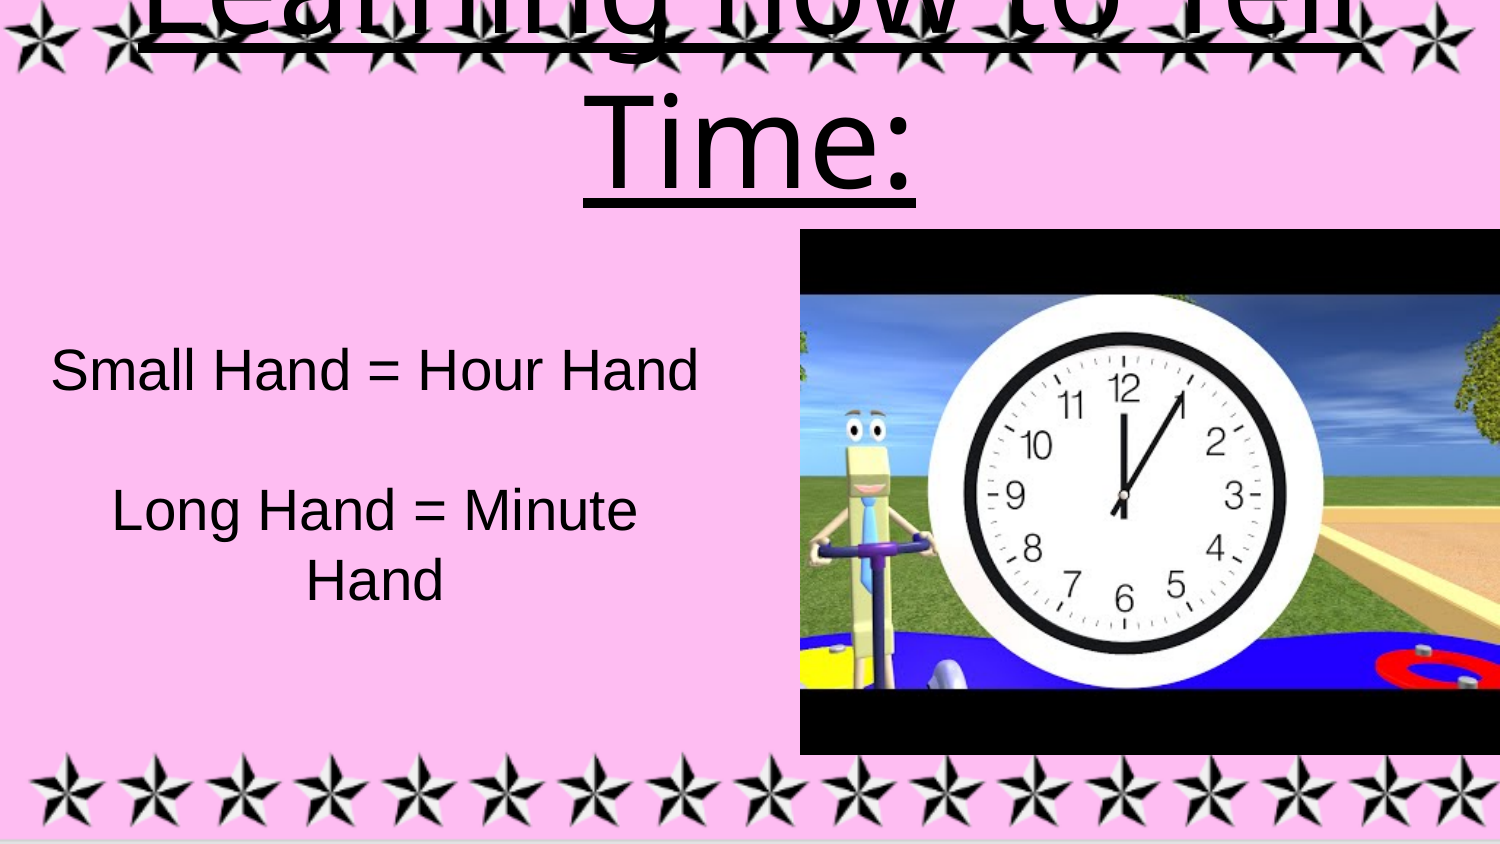

# Learning how to Tell Time:
Small Hand = Hour Hand
Long Hand = Minute Hand